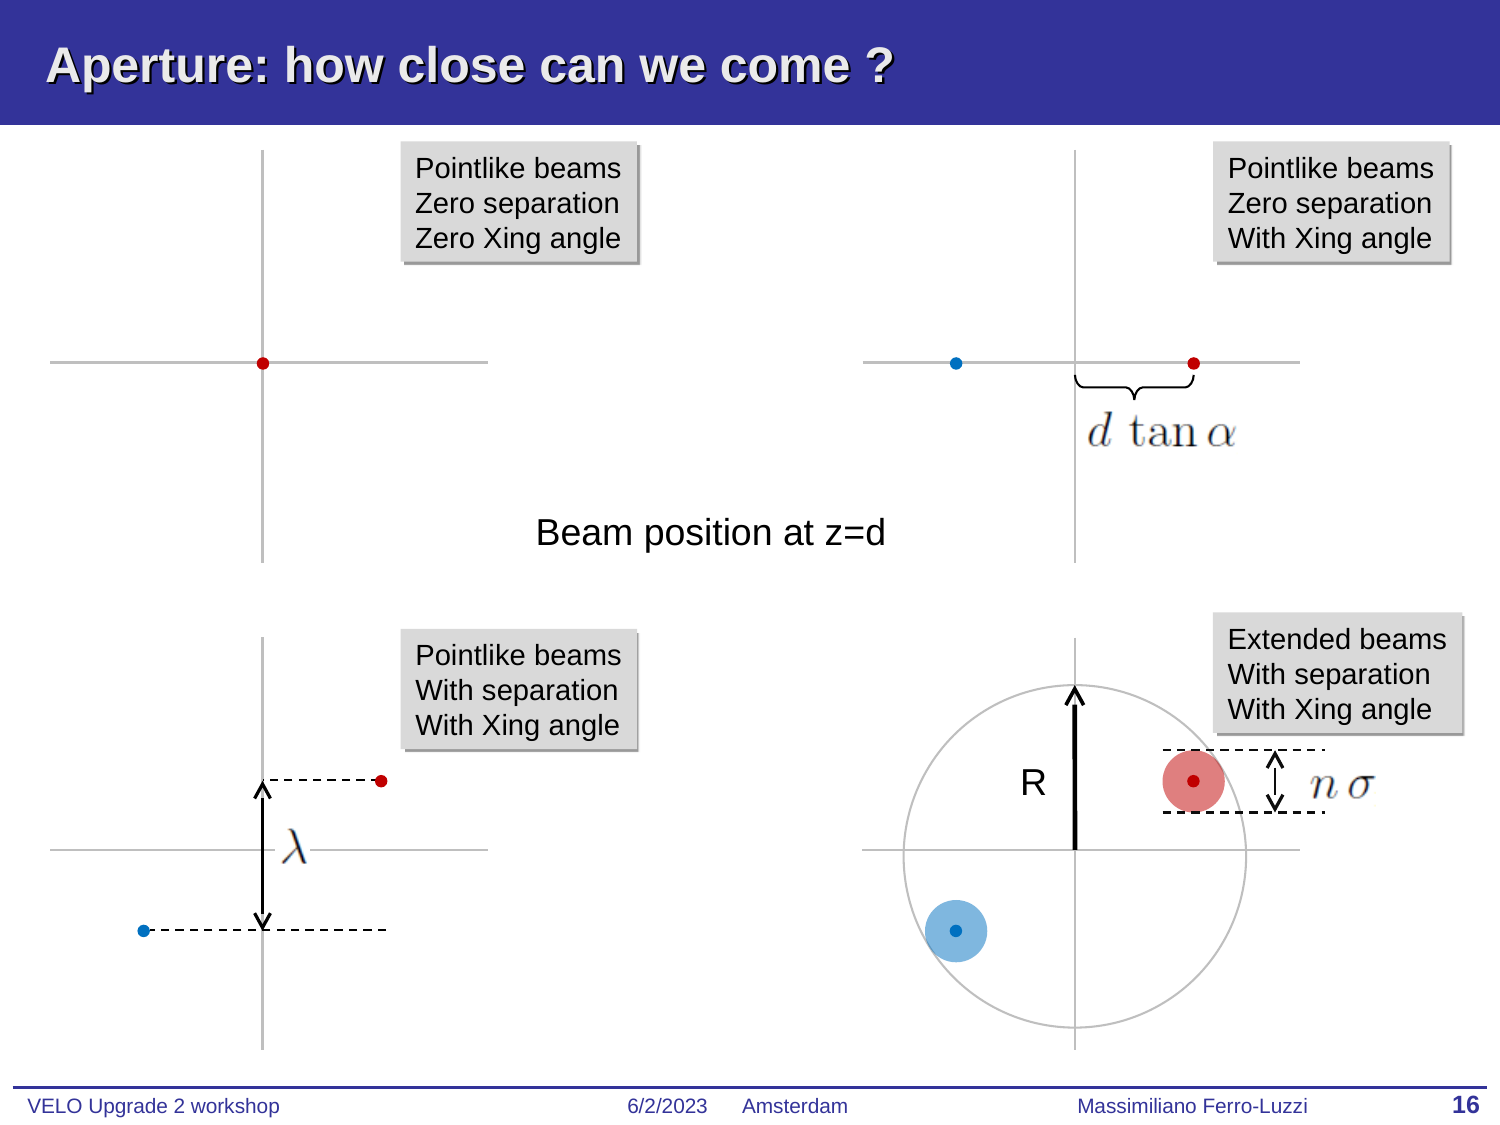

# Aperture: how close can we come ?
Pointlike beams
Zero separation
Zero Xing angle
Pointlike beams
Zero separation
With Xing angle
Beam position at z=d
Extended beams
With separation
With Xing angle
R
Pointlike beams
With separation
With Xing angle